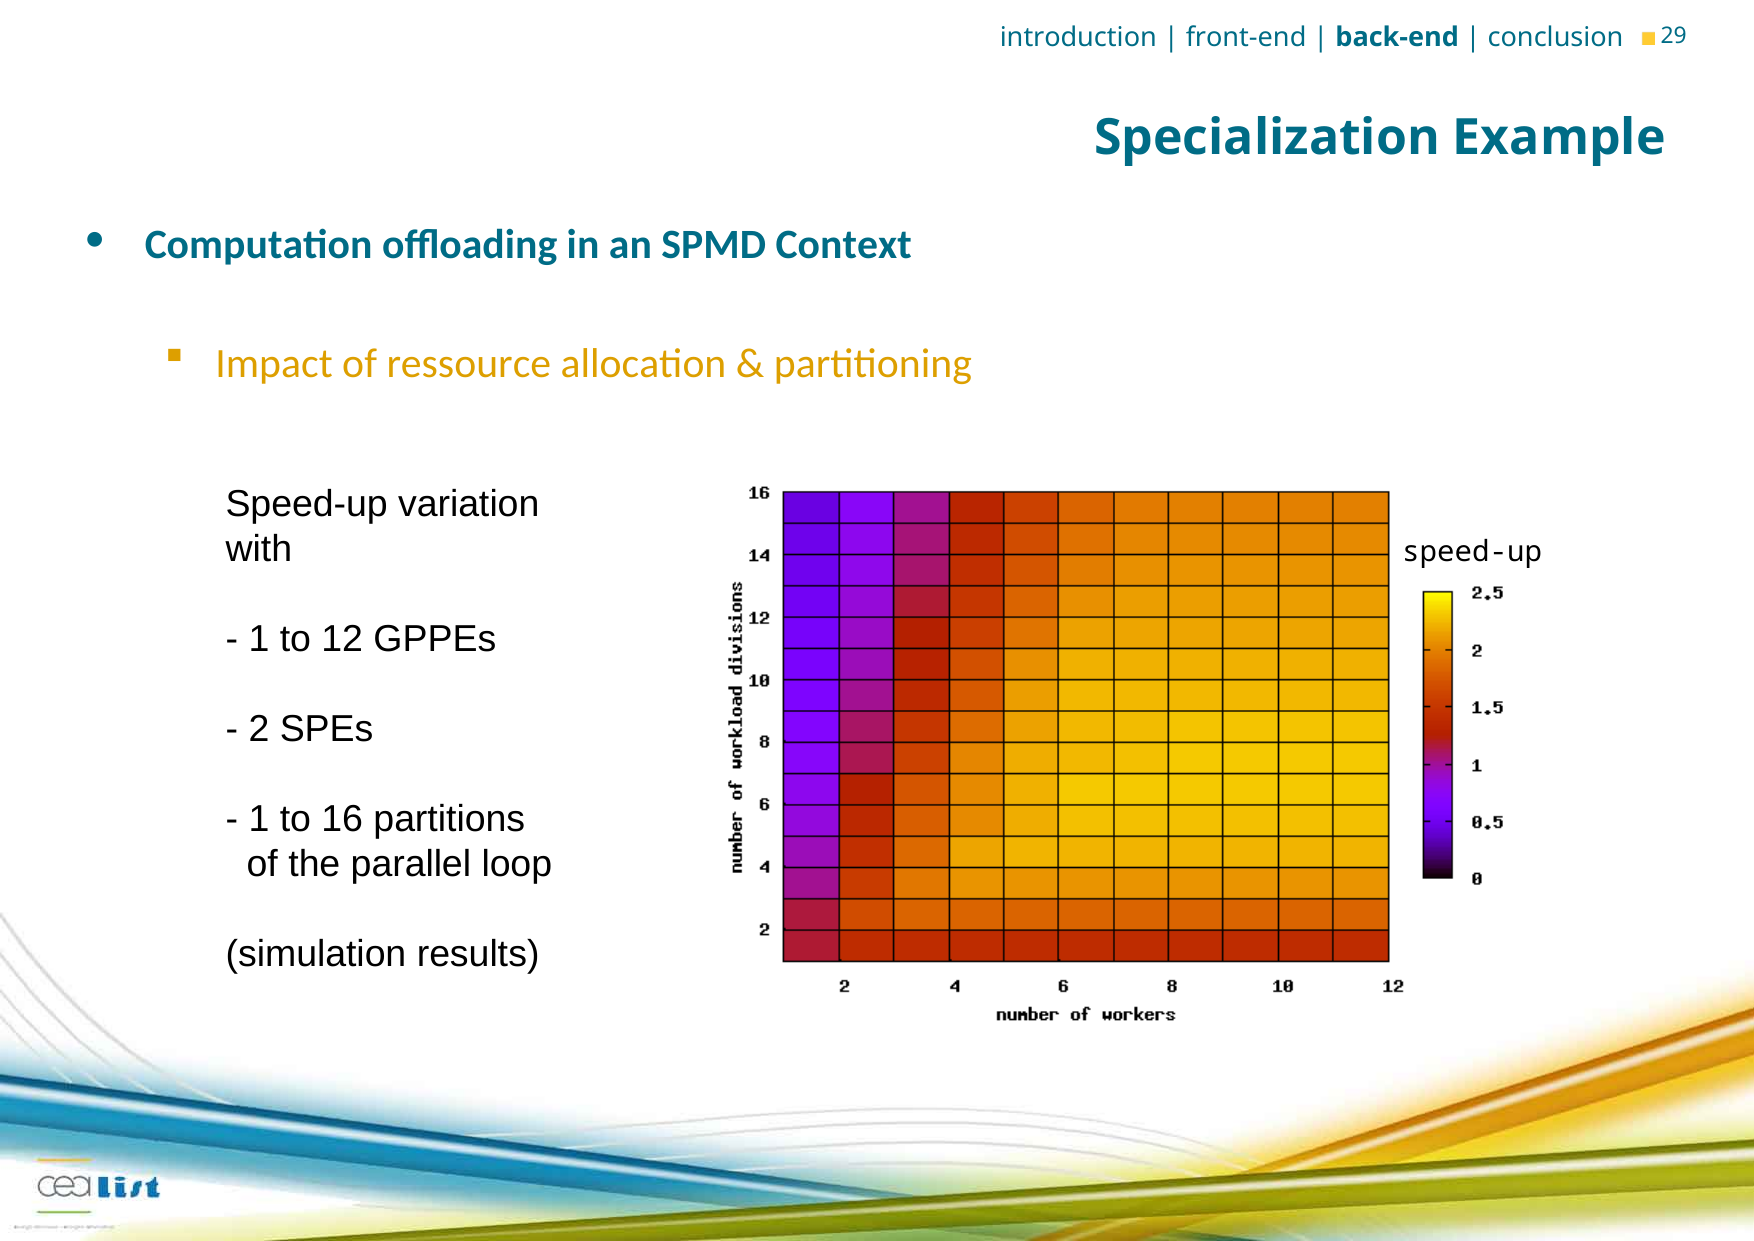

introduction | front-end | back-end | conclusion
Specialization Example
# Computation offloading in an SPMD Context
Impact of ressource allocation & partitioning
Speed-up variation
with
- 1 to 12 GPPEs
- 2 SPEs
- 1 to 16 partitions
 of the parallel loop
(simulation results)
speed-up